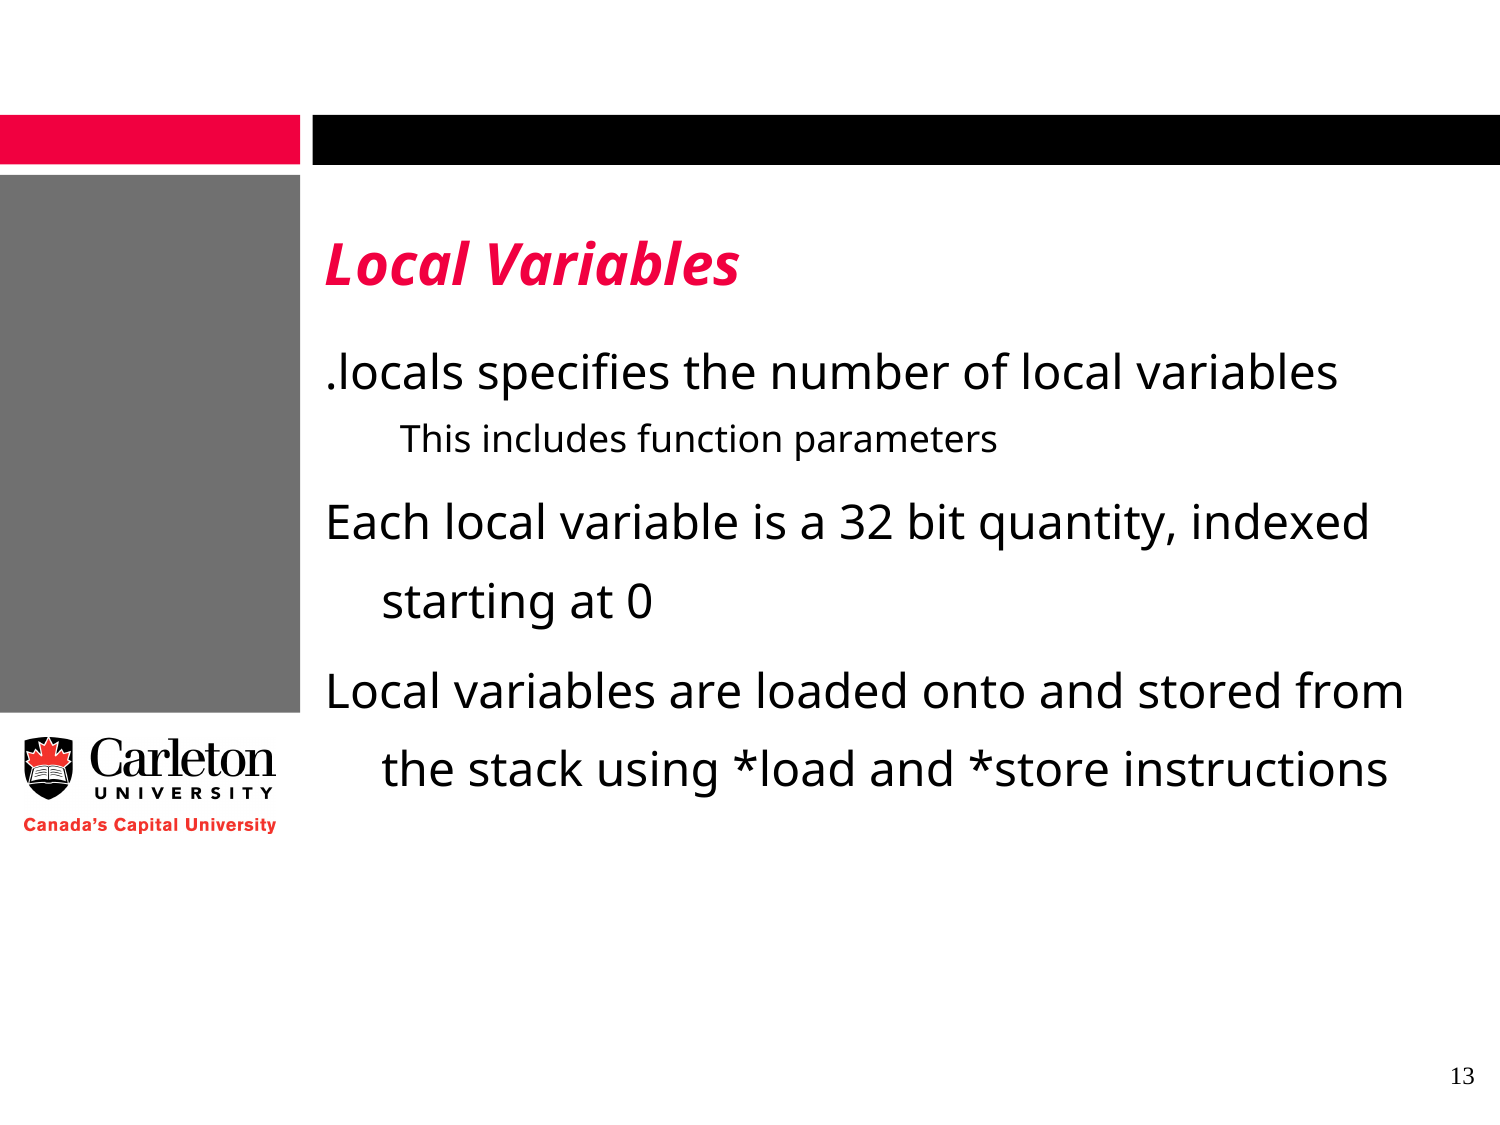

# Local Variables
.locals specifies the number of local variables
This includes function parameters
Each local variable is a 32 bit quantity, indexed starting at 0
Local variables are loaded onto and stored from the stack using *load and *store instructions
13